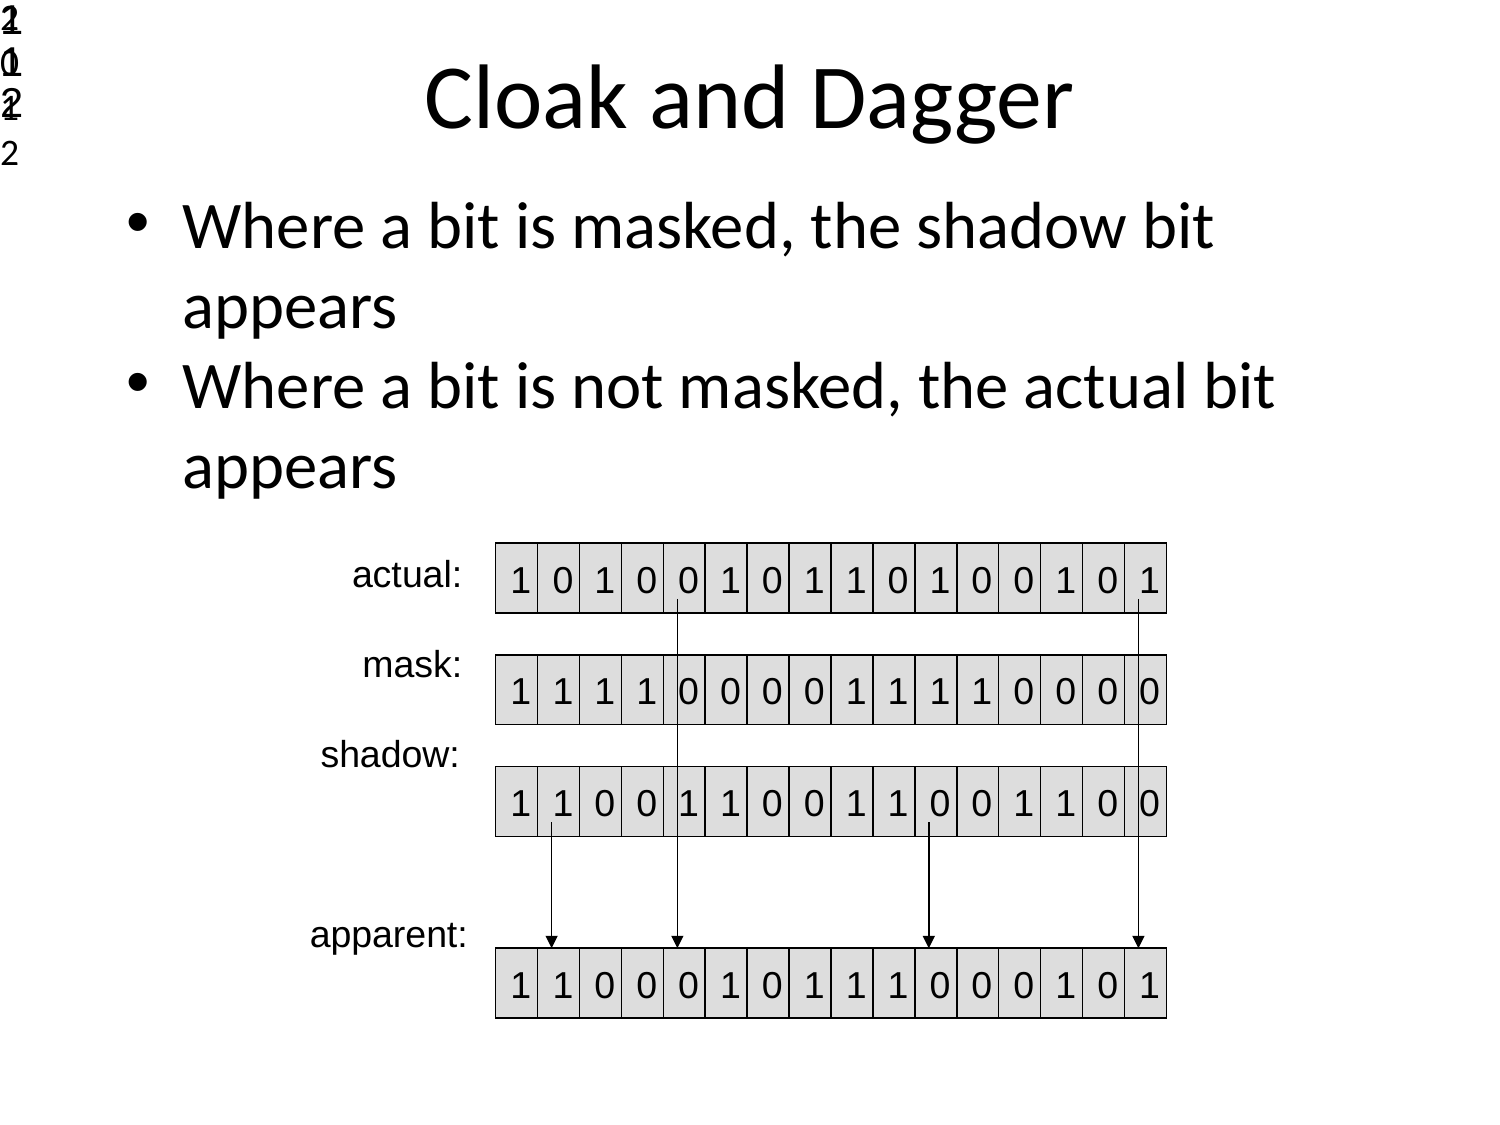

2012
# Cloak and Dagger
Where a bit is masked, the shadow bit appears
Where a bit is not masked, the actual bit appears
 actual:
 mask:
 shadow:
 apparent:
1
0
1
0
0
1
0
1
1
0
1
0
0
1
0
1
1
1
1
1
0
0
0
0
1
1
1
1
0
0
0
0
1
1
0
0
1
1
0
0
1
1
0
0
1
1
0
0
1
1
0
0
0
1
0
1
1
1
0
0
0
1
0
1